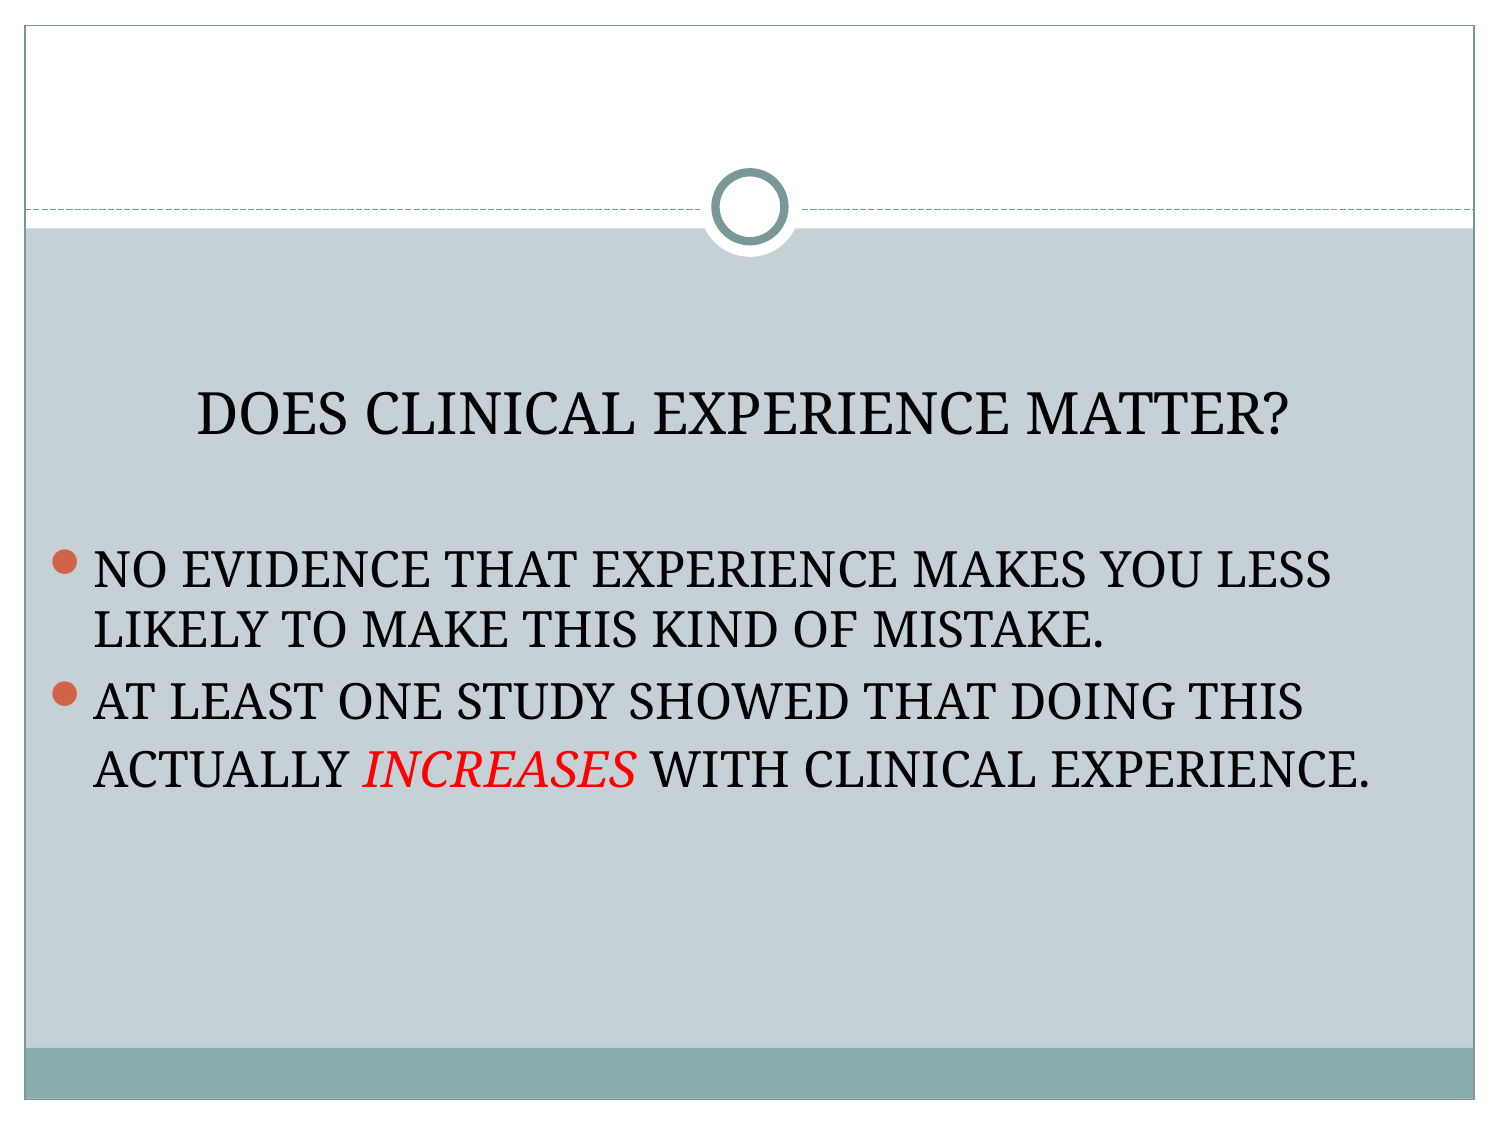

#
DOES CLINICAL EXPERIENCE MATTER?
NO EVIDENCE THAT EXPERIENCE MAKES YOU LESS LIKELY TO MAKE THIS KIND OF MISTAKE.
AT LEAST ONE STUDY SHOWED THAT DOING THIS ACTUALLY INCREASES WITH CLINICAL EXPERIENCE.